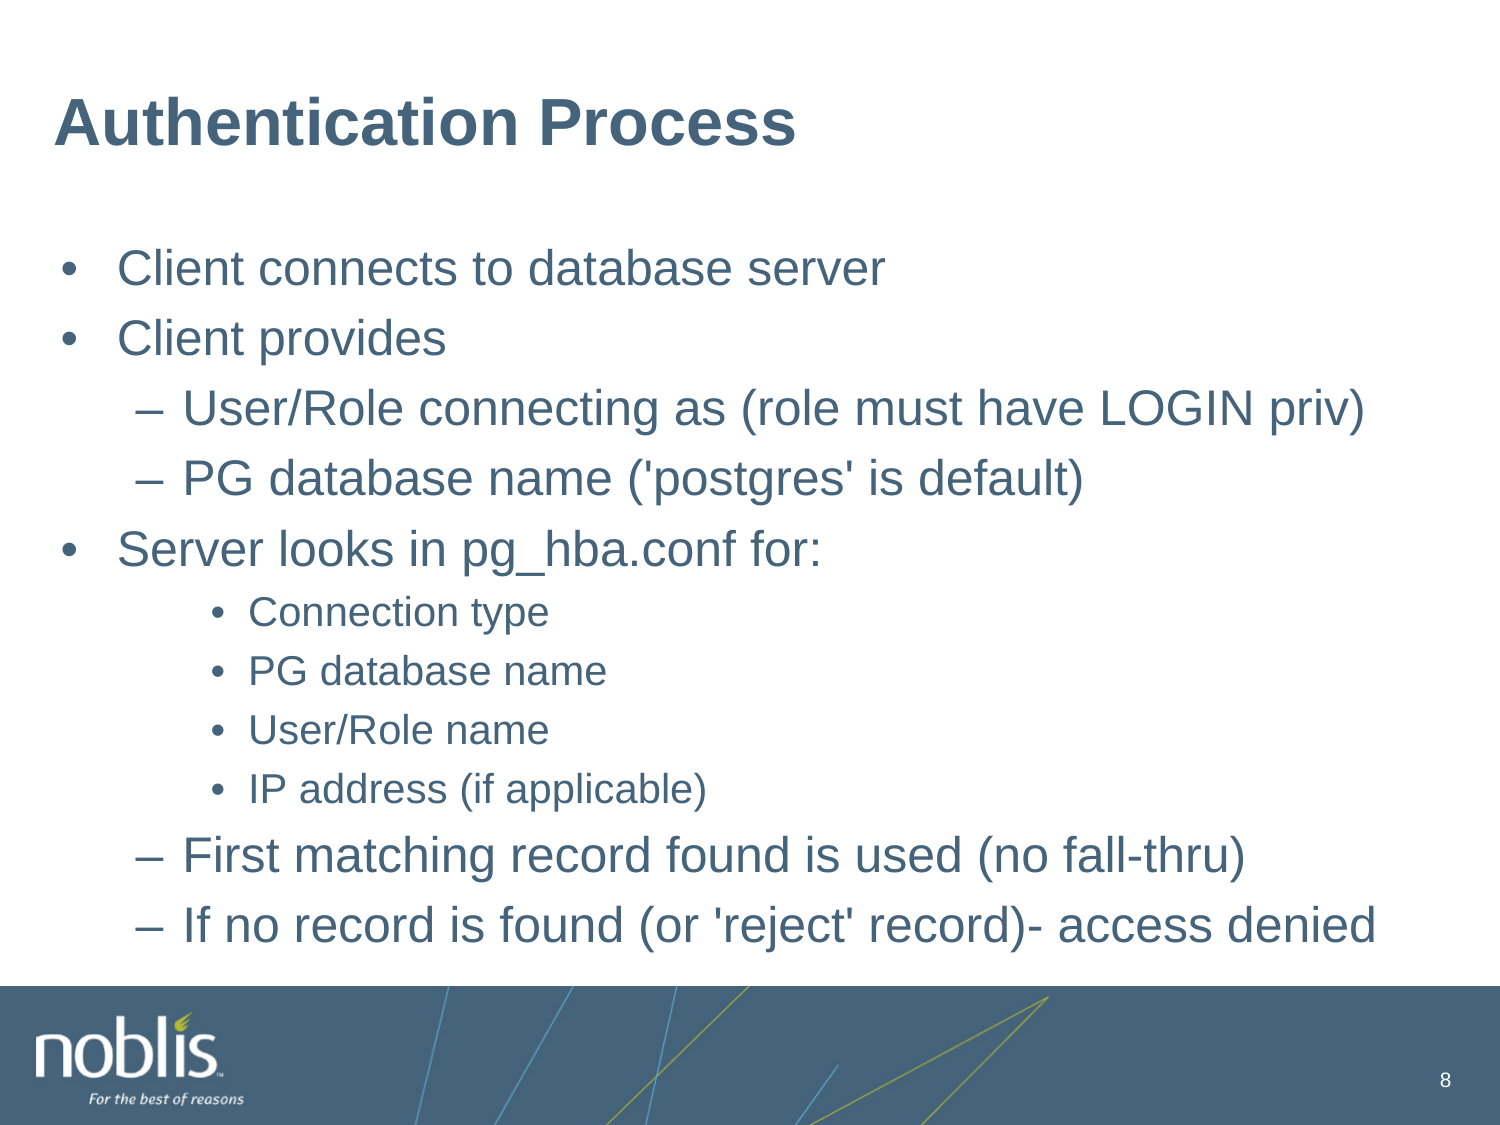

# Authentication Process
Client connects to database server
Client provides
User/Role connecting as (role must have LOGIN priv)
PG database name ('postgres' is default)
Server looks in pg_hba.conf for:
Connection type
PG database name
User/Role name
IP address (if applicable)
First matching record found is used (no fall-thru)
If no record is found (or 'reject' record)- access denied